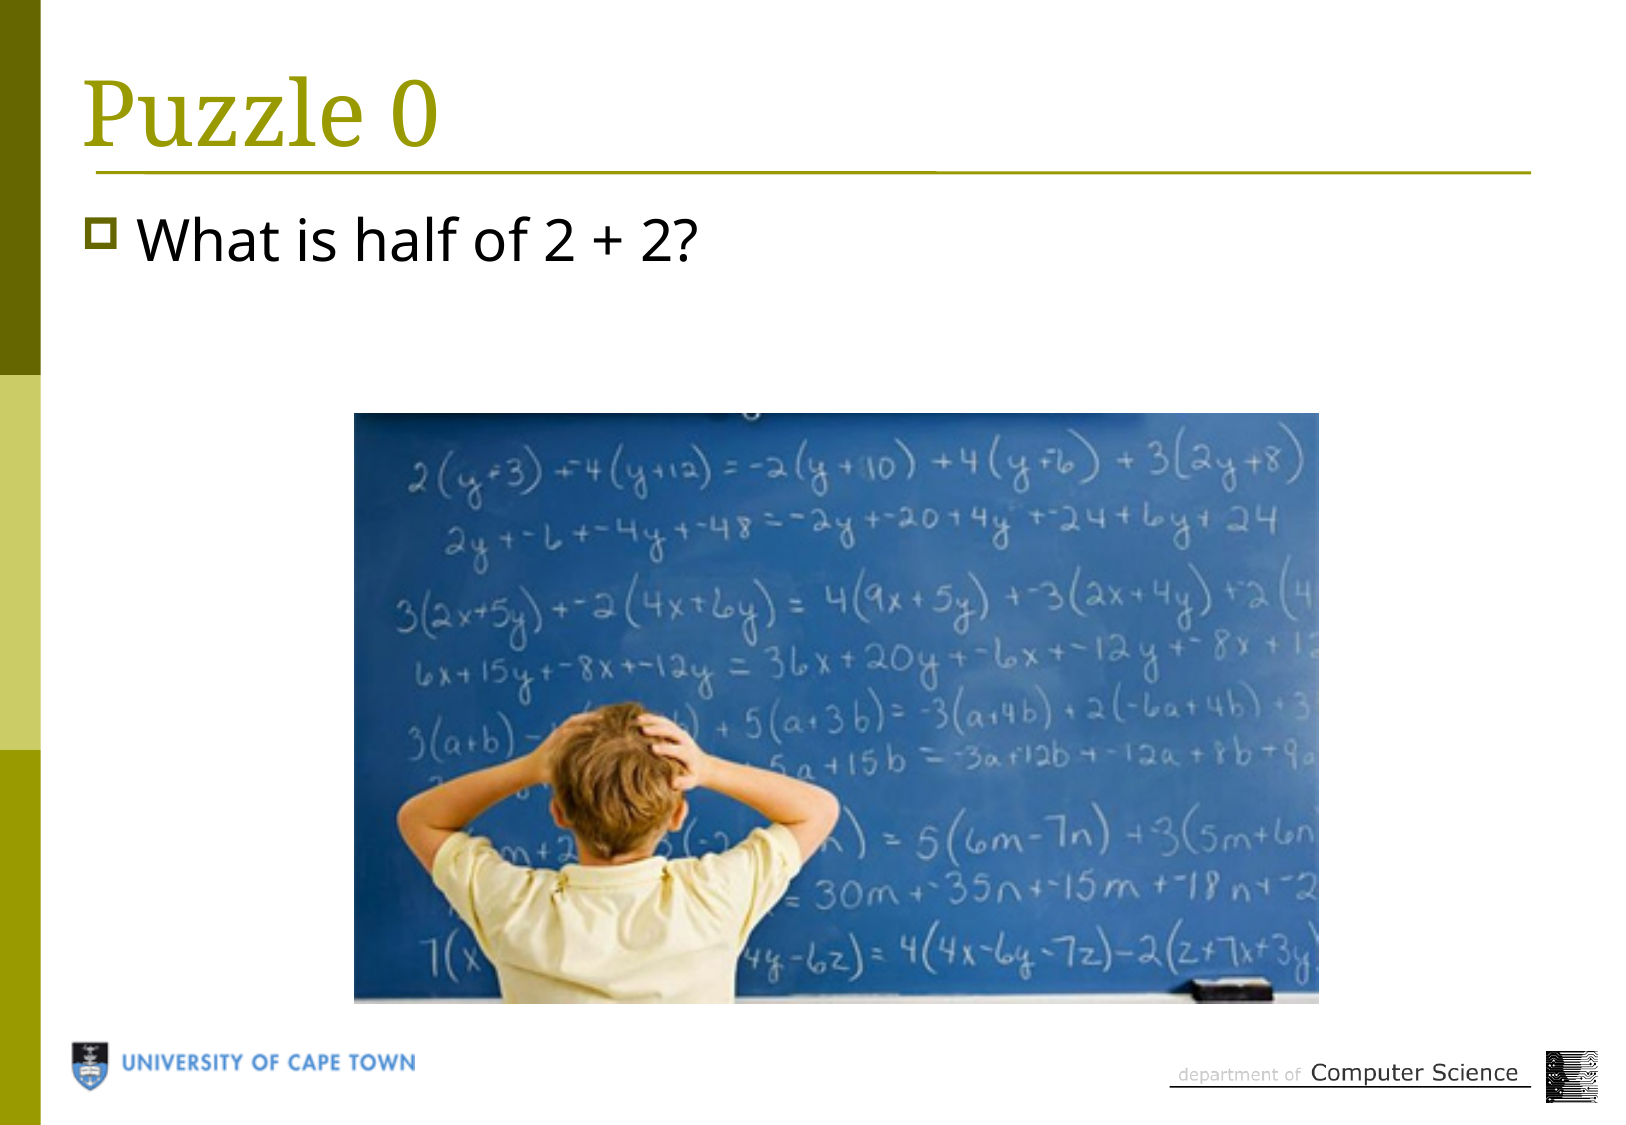

# Puzzle 0
What is half of 2 + 2?